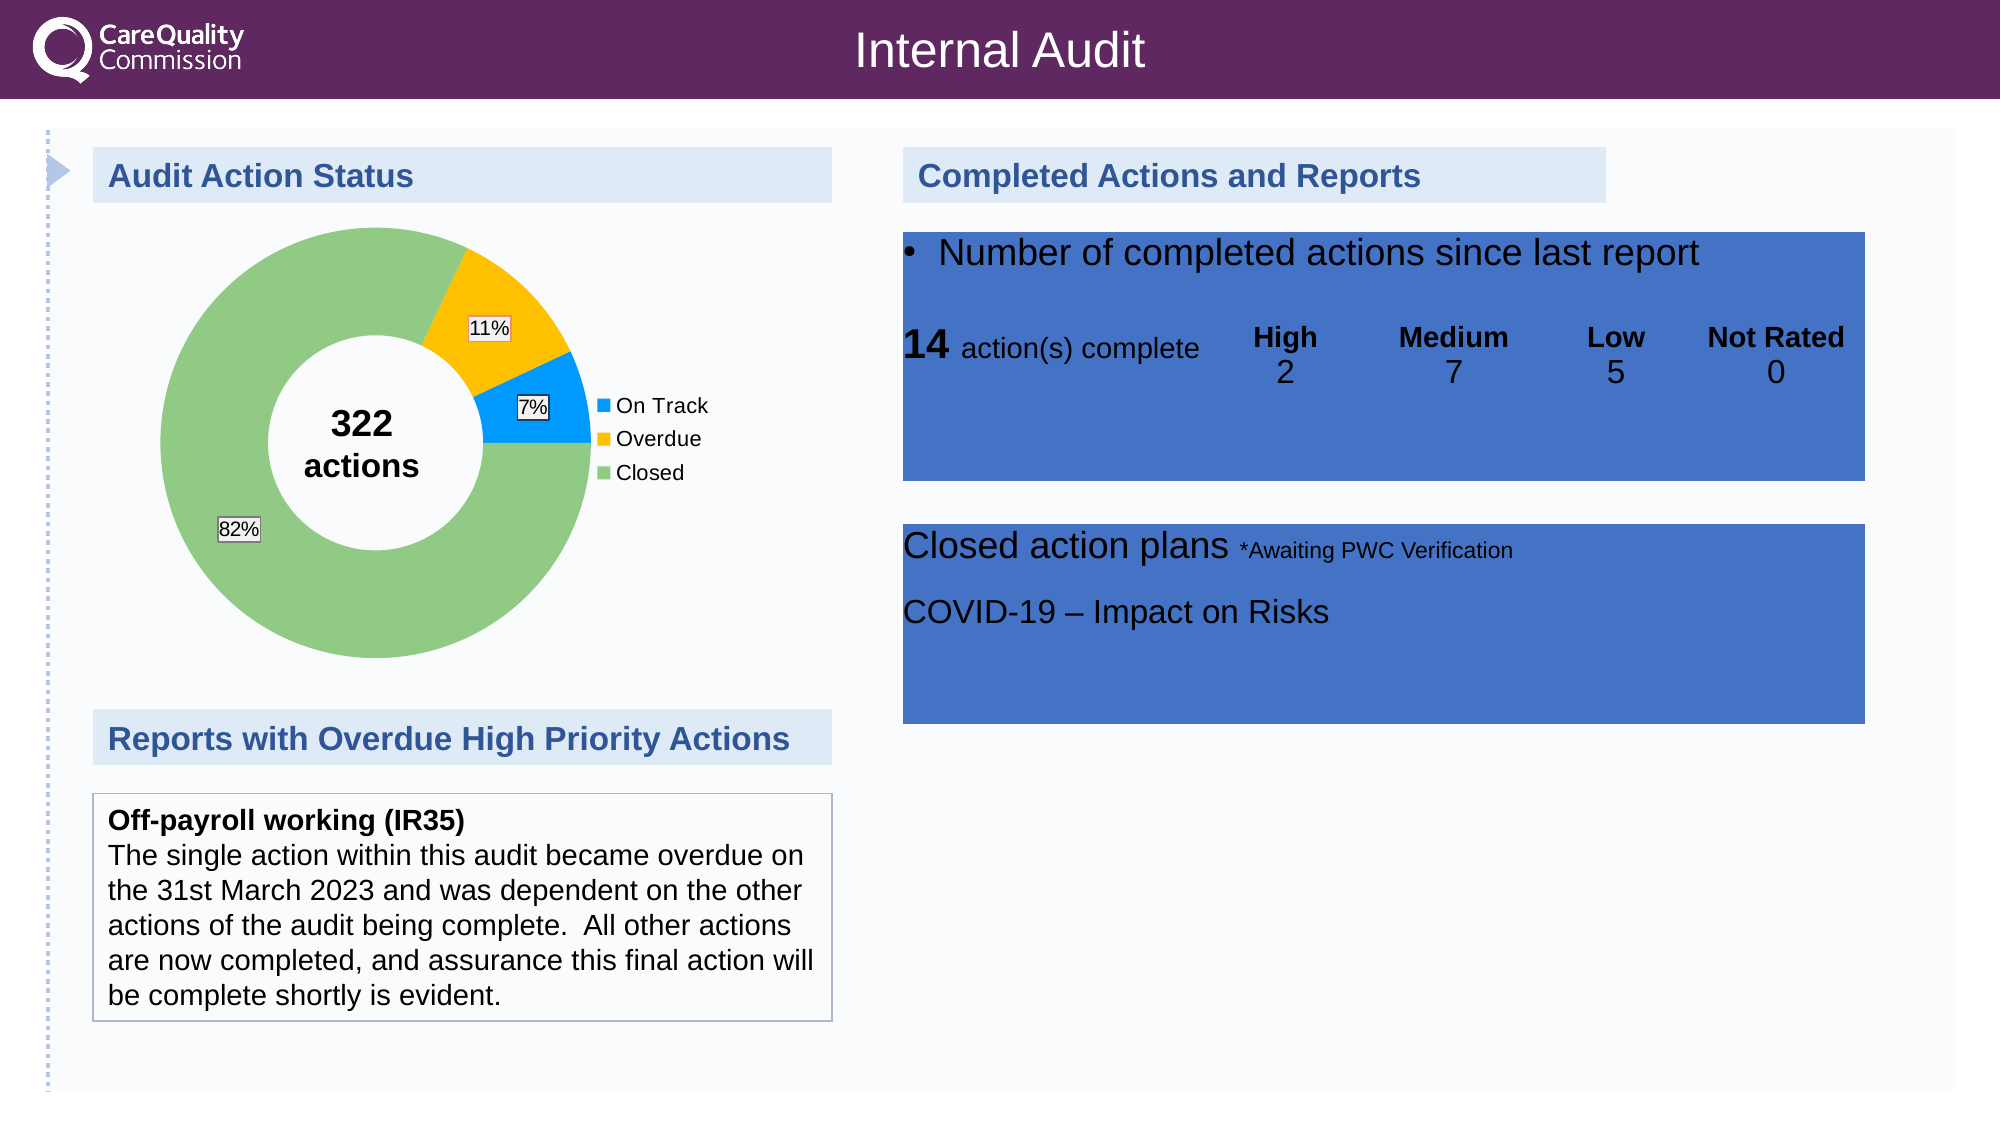

Internal Audit
Audit Action Status
Completed Actions and Reports
### Chart
| Category | On Track Overdue Closed |
|---|---|
| On Track | 0.07 |
| Overdue | 0.11 |
| Closed | 0.82 || Number of completed actions since last report | | | | |
| --- | --- | --- | --- | --- |
| 14 action(s) complete | High 2 | Medium 7 | Low 5 | Not Rated 0 |
322
actions
| Closed action plans \*Awaiting PWC Verification |
| --- |
| COVID-19 – Impact on Risks |
Reports with Overdue High Priority Actions
Off-payroll working (IR35)​
The single action within this audit became overdue on the 31st March 2023 and was dependent on the other actions of the audit being complete.  All other actions are now completed, and assurance this final action will be complete shortly is evident.